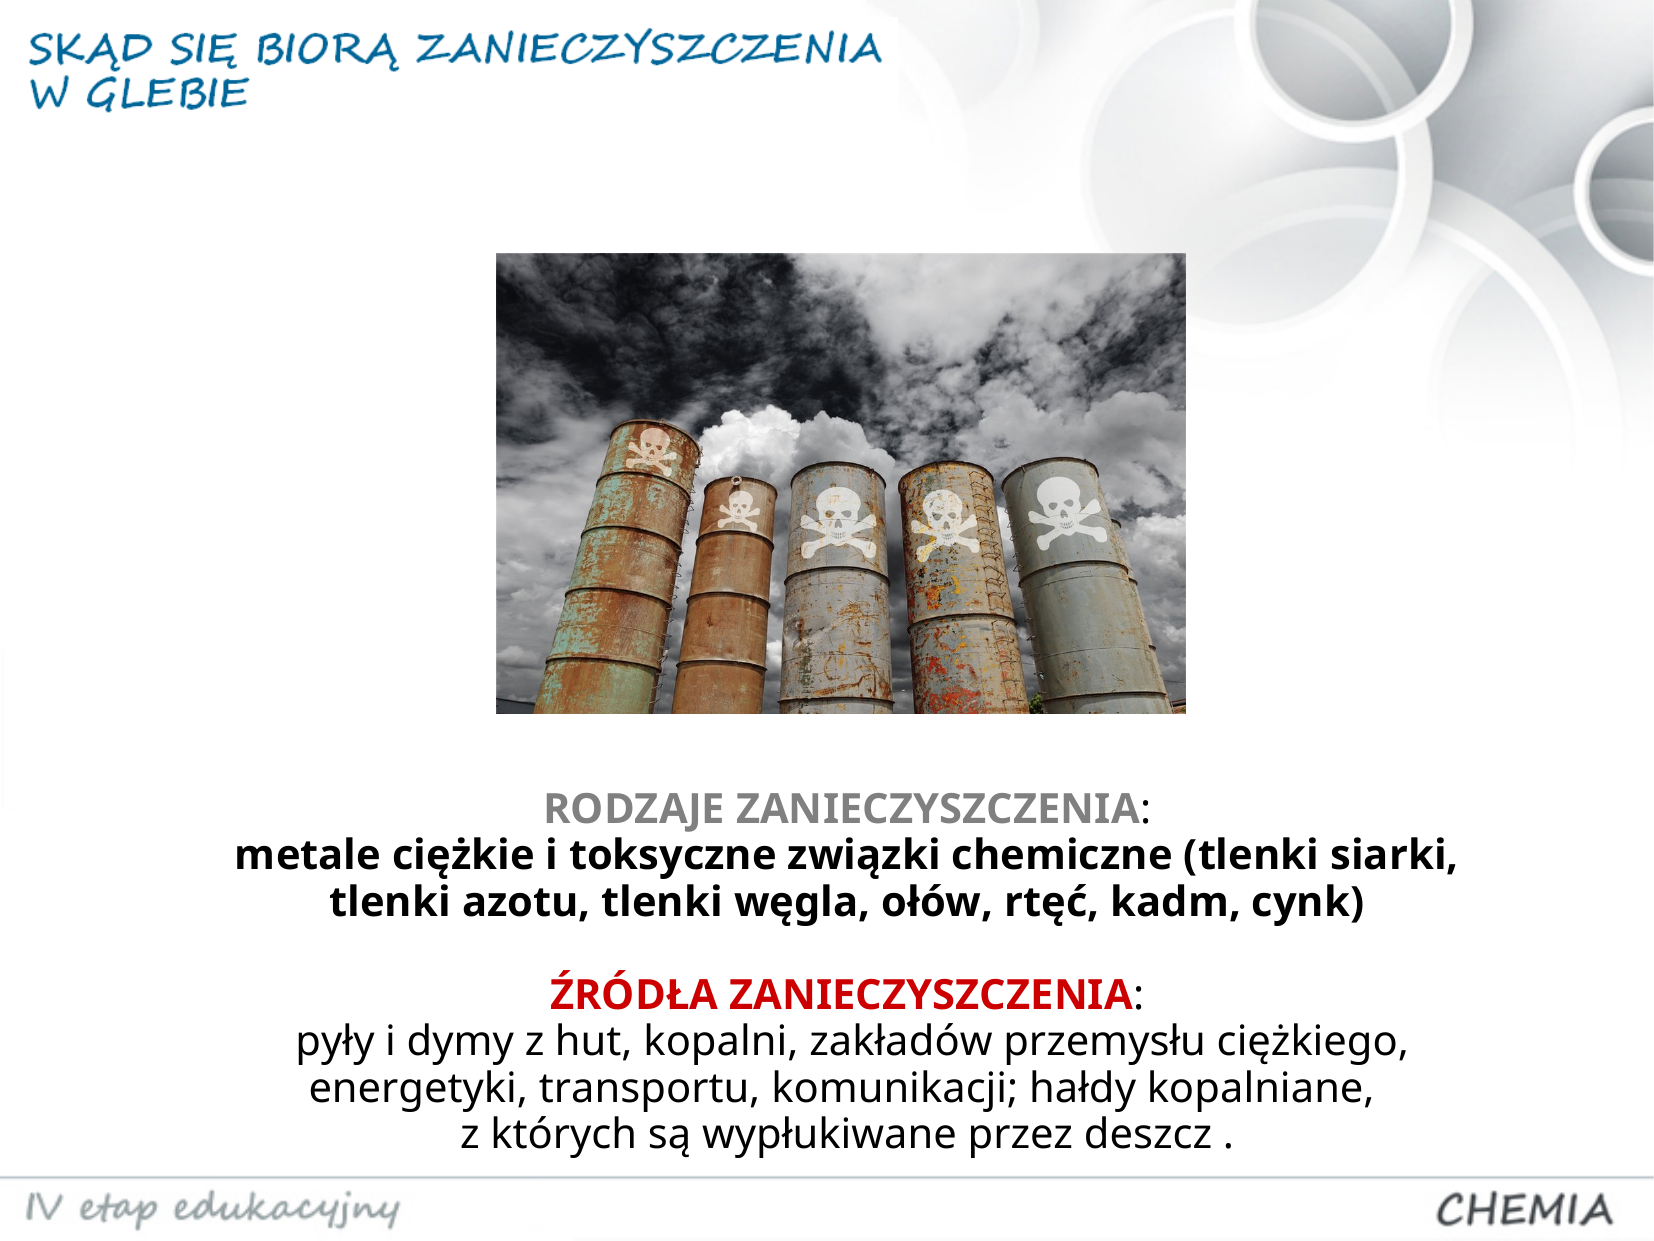

RODZAJE ZANIECZYSZCZENIA:
metale ciężkie i toksyczne związki chemiczne (tlenki siarki, tlenki azotu, tlenki węgla, ołów, rtęć, kadm, cynk)
ŹRÓDŁA ZANIECZYSZCZENIA:
 pyły i dymy z hut, kopalni, zakładów przemysłu ciężkiego, energetyki, transportu, komunikacji; hałdy kopalniane,
z których są wypłukiwane przez deszcz .